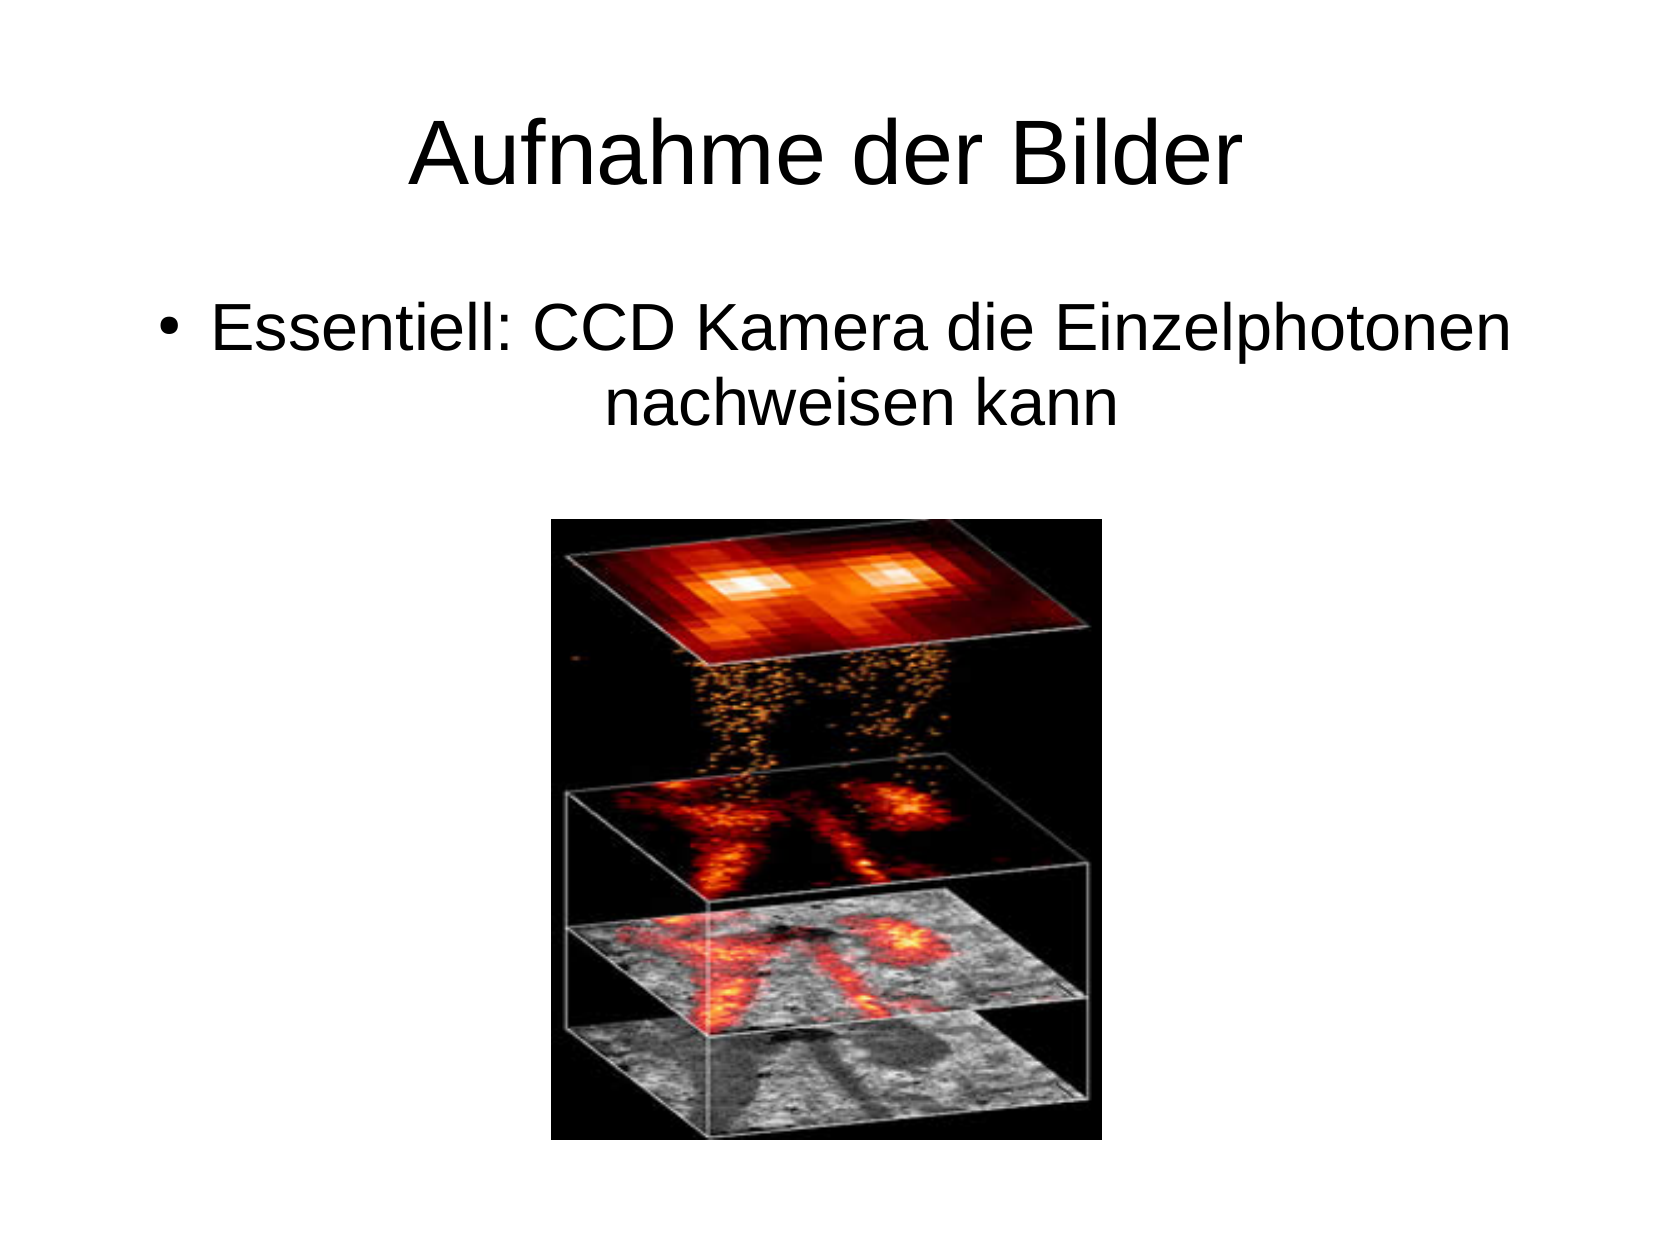

# Aufnahme der Bilder
Essentiell: CCD Kamera die Einzelphotonen nachweisen kann